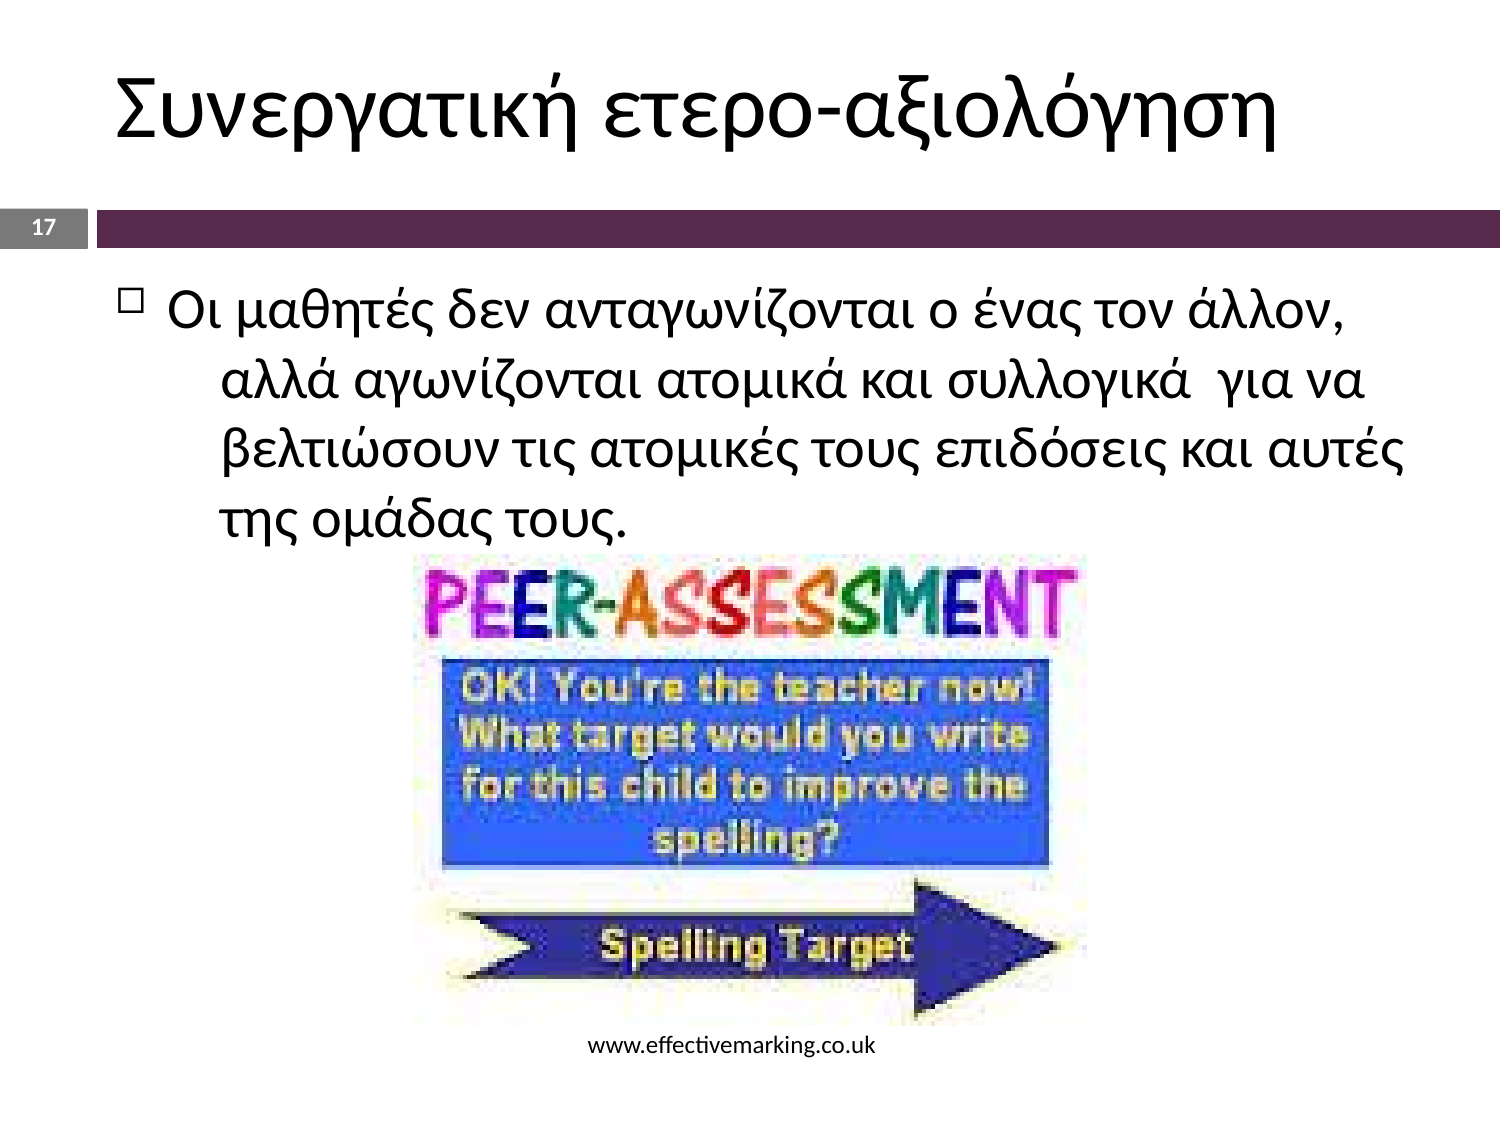

# Συνεργατική ετερο-αξιολόγηση
Οι μαθητές δεν ανταγωνίζονται ο ένας τον άλλον, αλλά αγωνίζονται ατομικά και συλλογικά για να βελτιώσουν τις ατομικές τους επιδόσεις και αυτές της ομάδας τους.
www.effectivemarking.co.uk